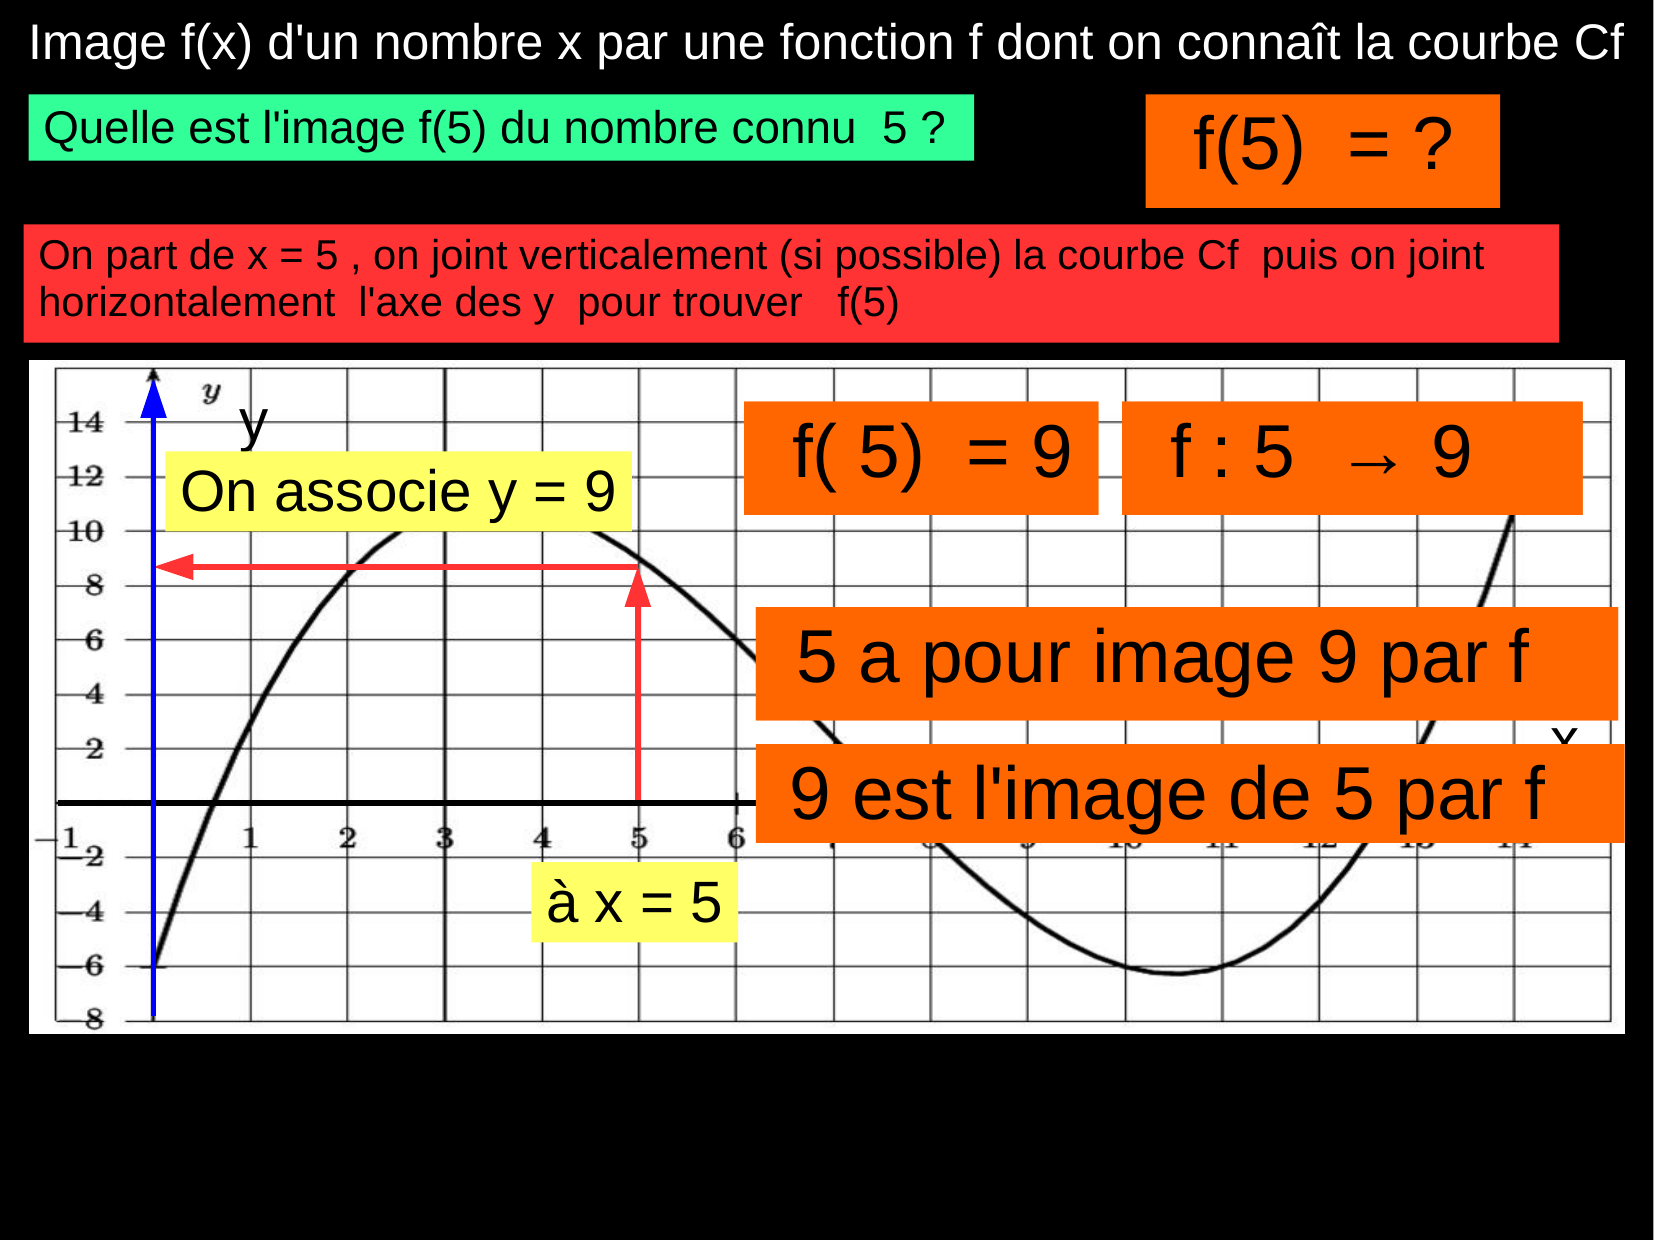

# Image f(x) d'un nombre x par une fonction f dont on connaît la courbe Cf
Quelle est l'image f(5) du nombre connu 5 ?
 f(5) = ?
On part de x = 5 , on joint verticalement (si possible) la courbe Cf puis on joint horizontalement l'axe des y pour trouver f(5)
y
 f( ?) = ?
 f : ? → ?
 f( 5) = 9
 f : 5 → 9
On associe y = 9
  ? a pour image ? par f
  5 a pour image 9 par f
x
  ? est l'image de ? par f
 9 est l'image de 5 par f
à x = 5